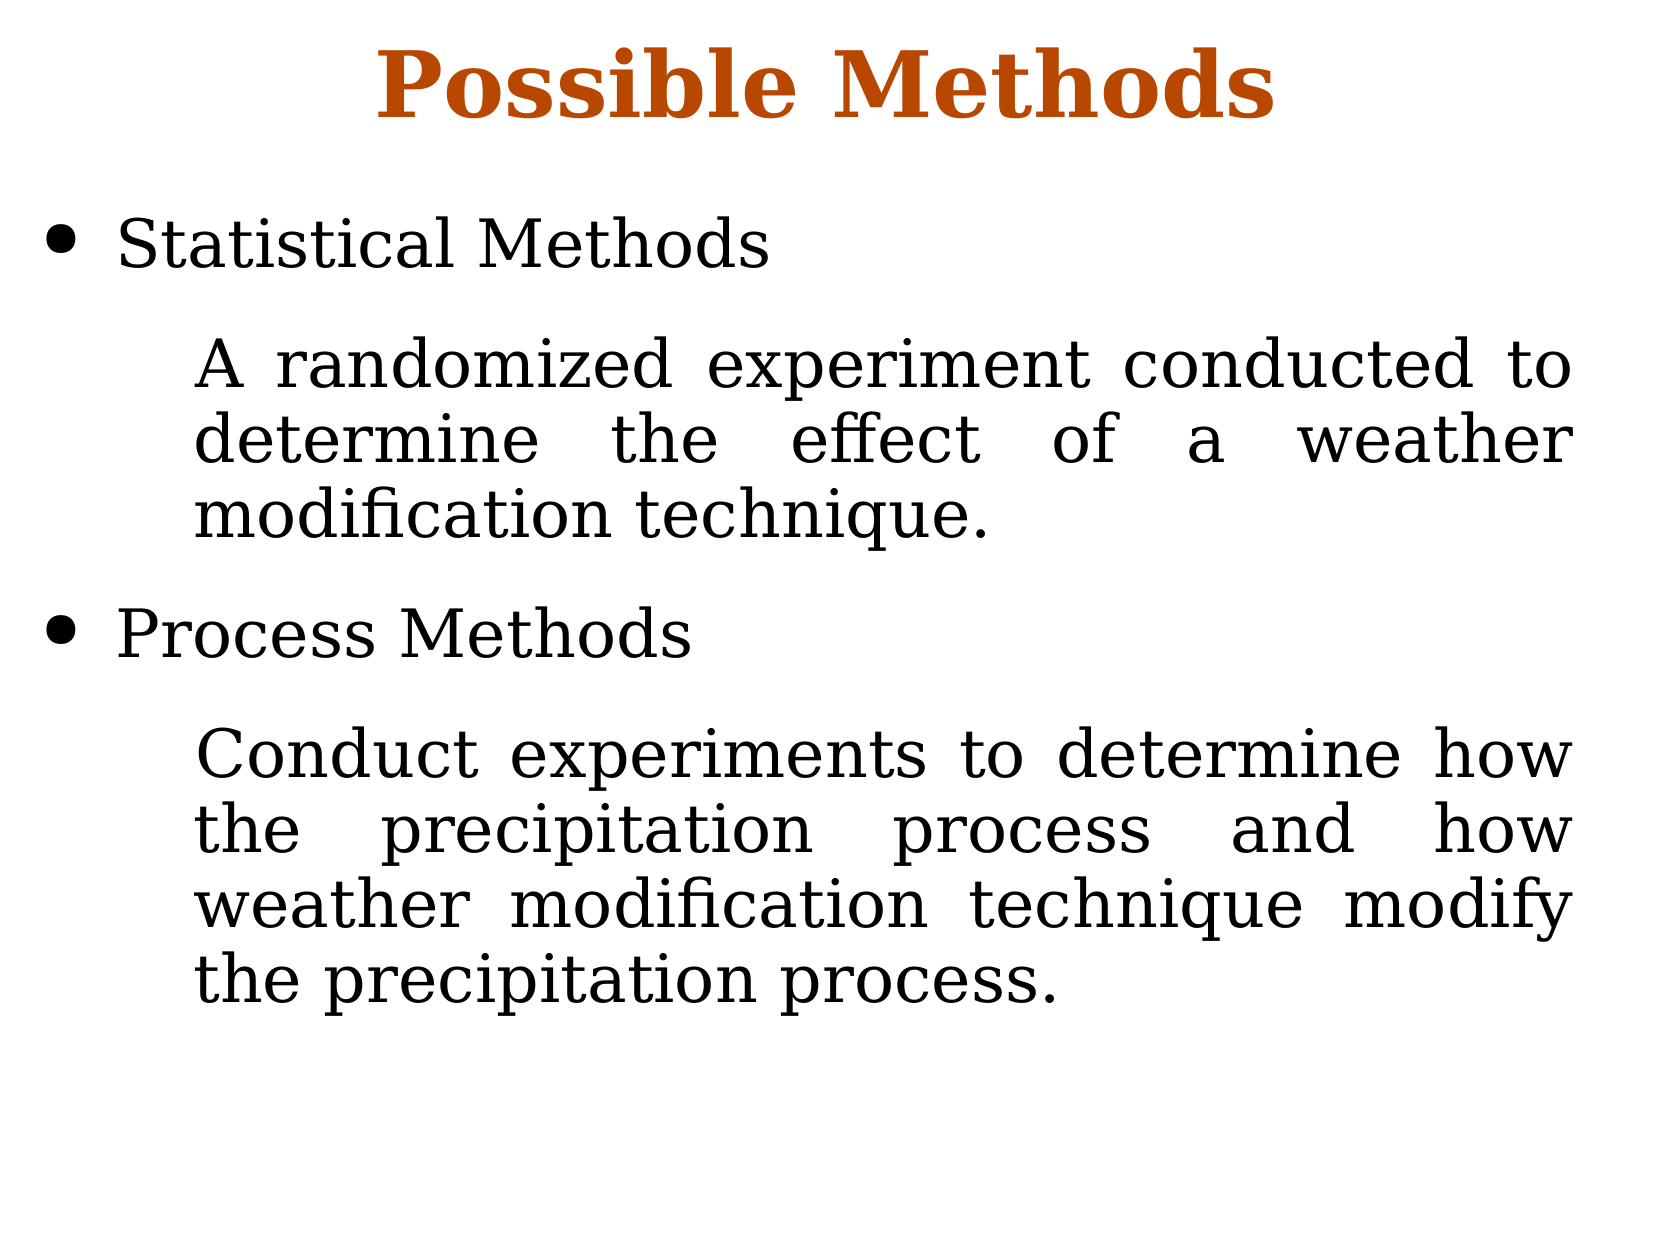

Possible Methods
Statistical Methods
A randomized experiment conducted to determine the effect of a weather modification technique.
Process Methods
Conduct experiments to determine how the precipitation process and how weather modification technique modify the precipitation process.